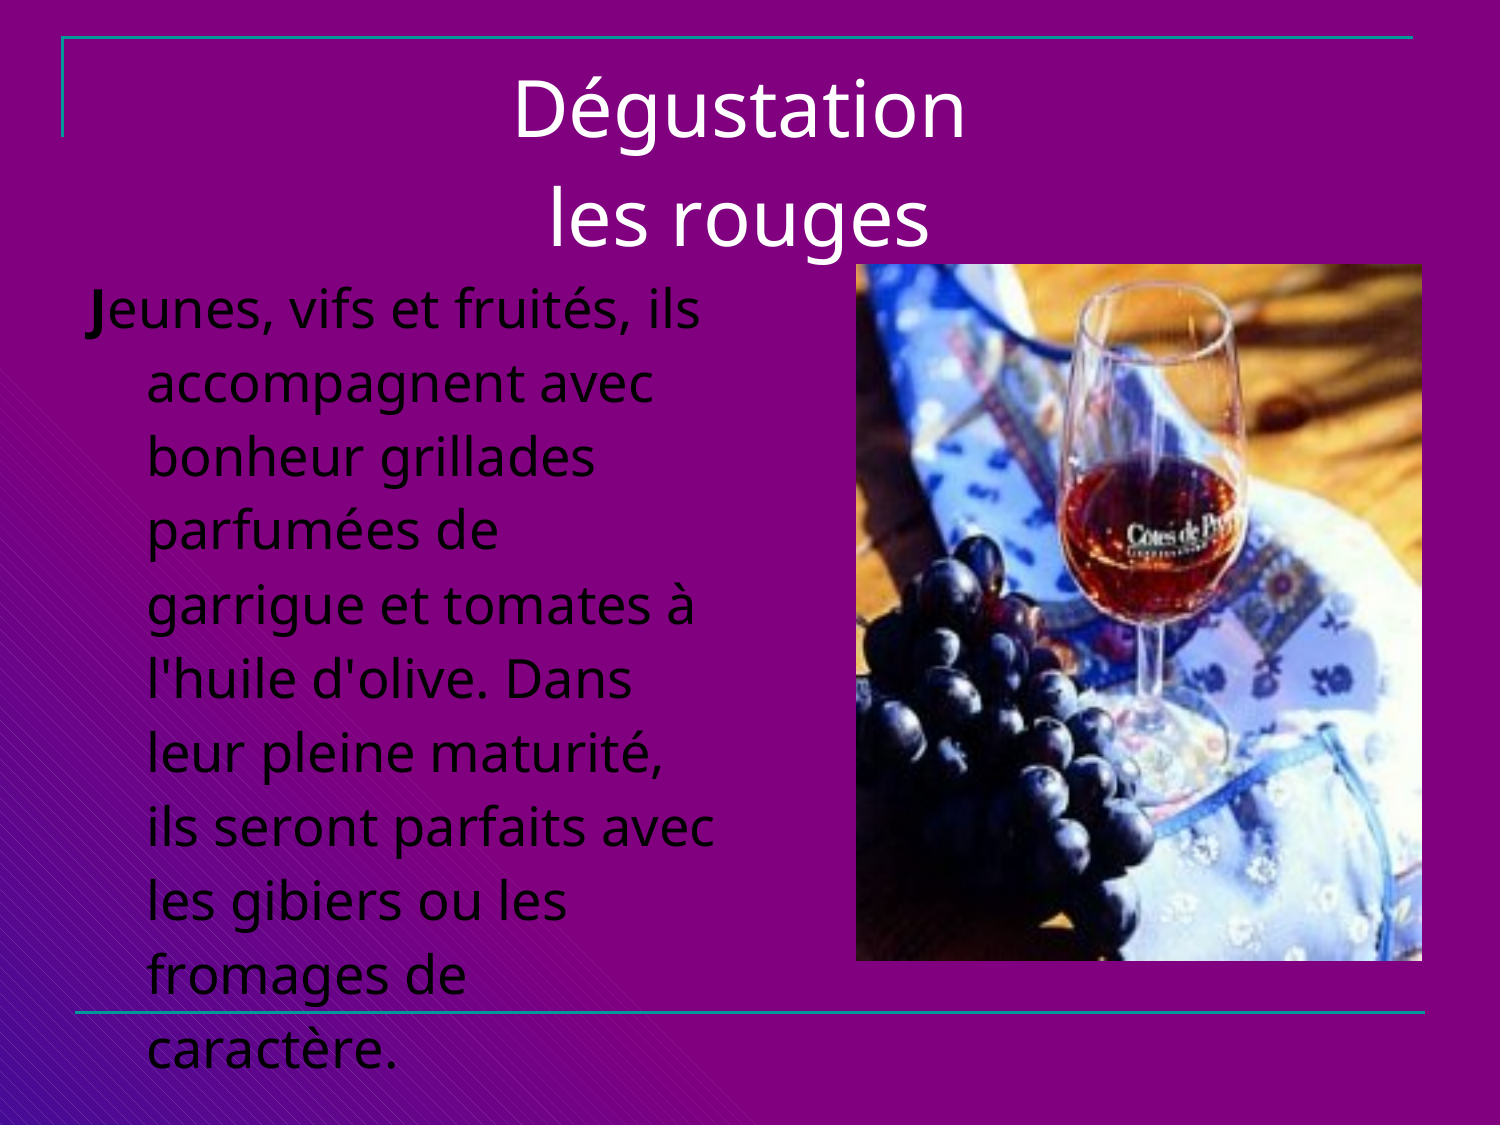

# Dégustation les rouges
Jeunes, vifs et fruités, ils accompagnent avec bonheur grillades parfumées de garrigue et tomates à l'huile d'olive. Dans leur pleine maturité, ils seront parfaits avec les gibiers ou les fromages de caractère.